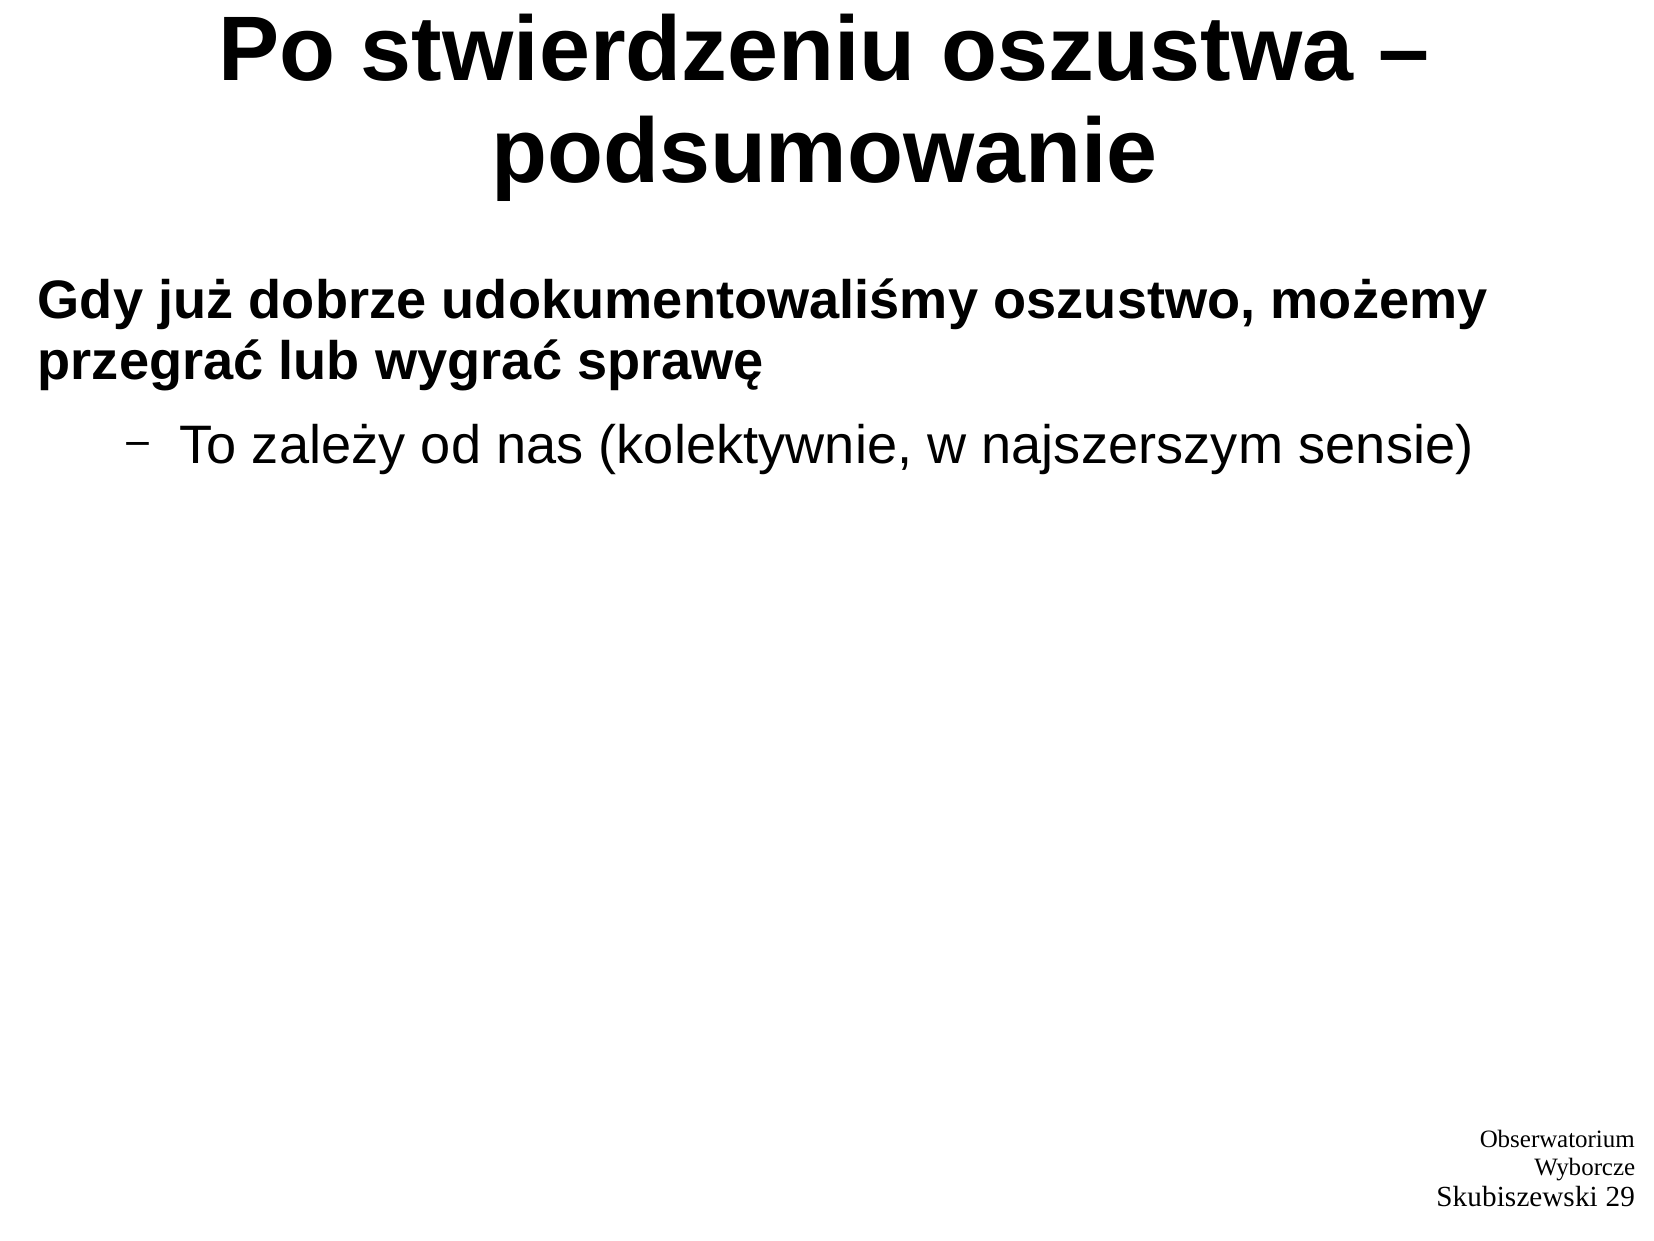

# Po stwierdzeniu oszustwa – podsumowanie
Gdy już dobrze udokumentowaliśmy oszustwo, możemy przegrać lub wygrać sprawę
To zależy od nas (kolektywnie, w najszerszym sensie)
29